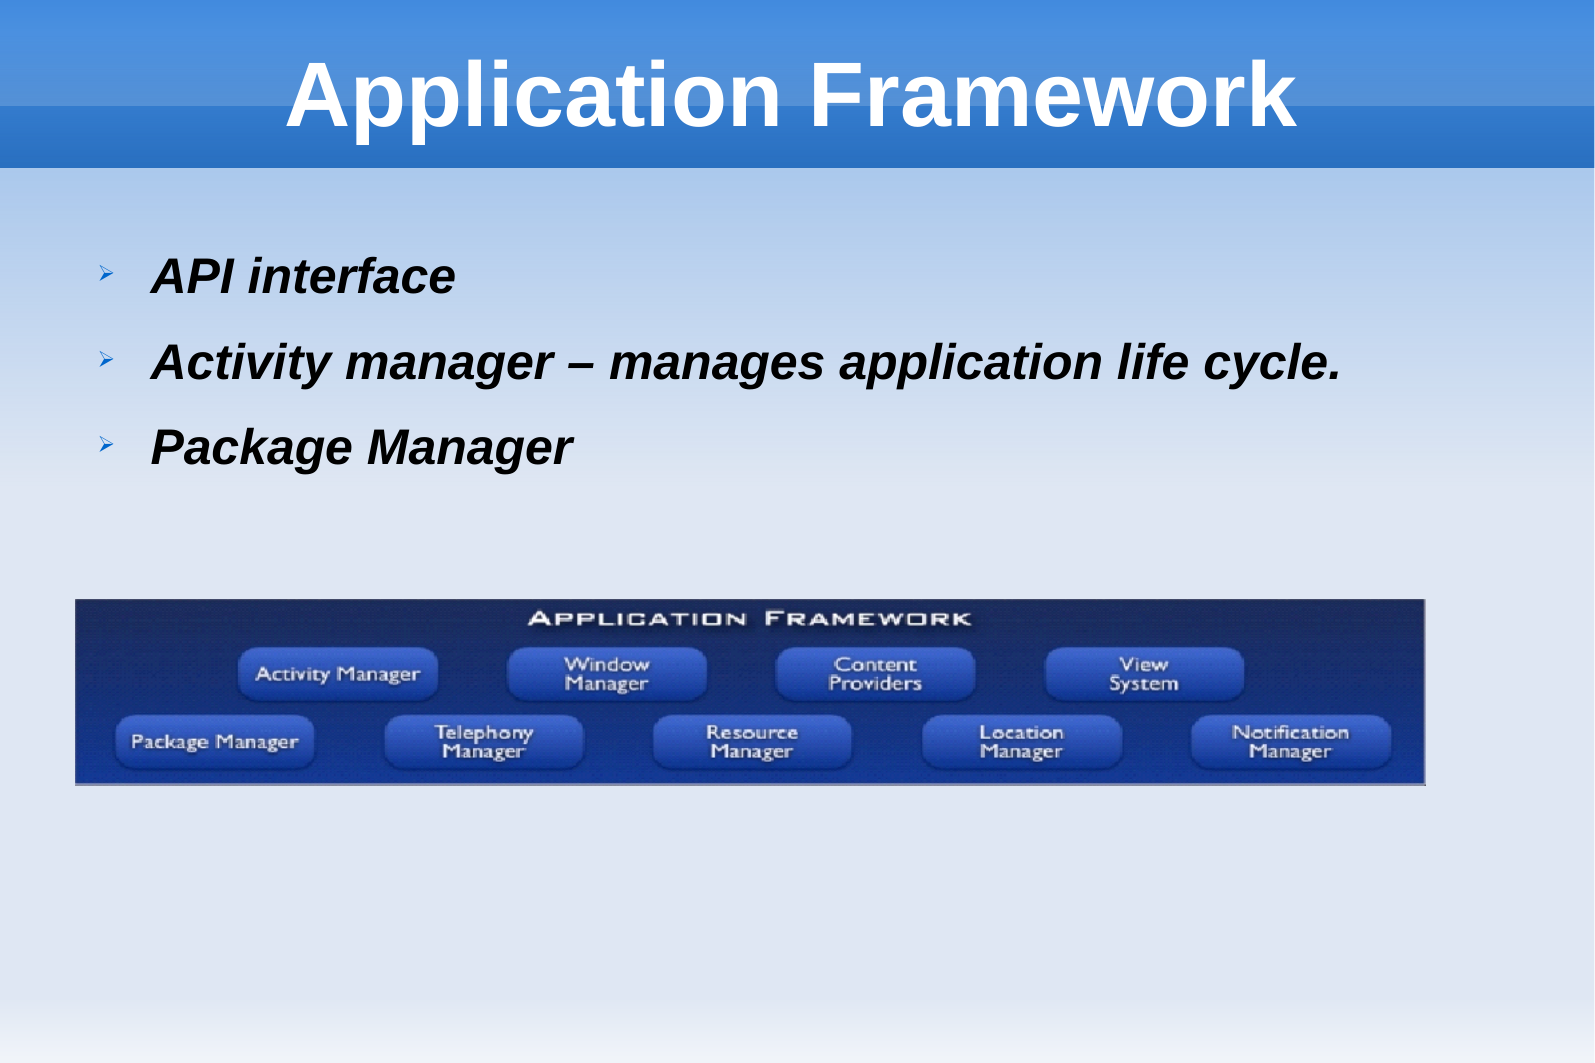

# Application Framework
API interface
Activity manager – manages application life cycle.
Package Manager